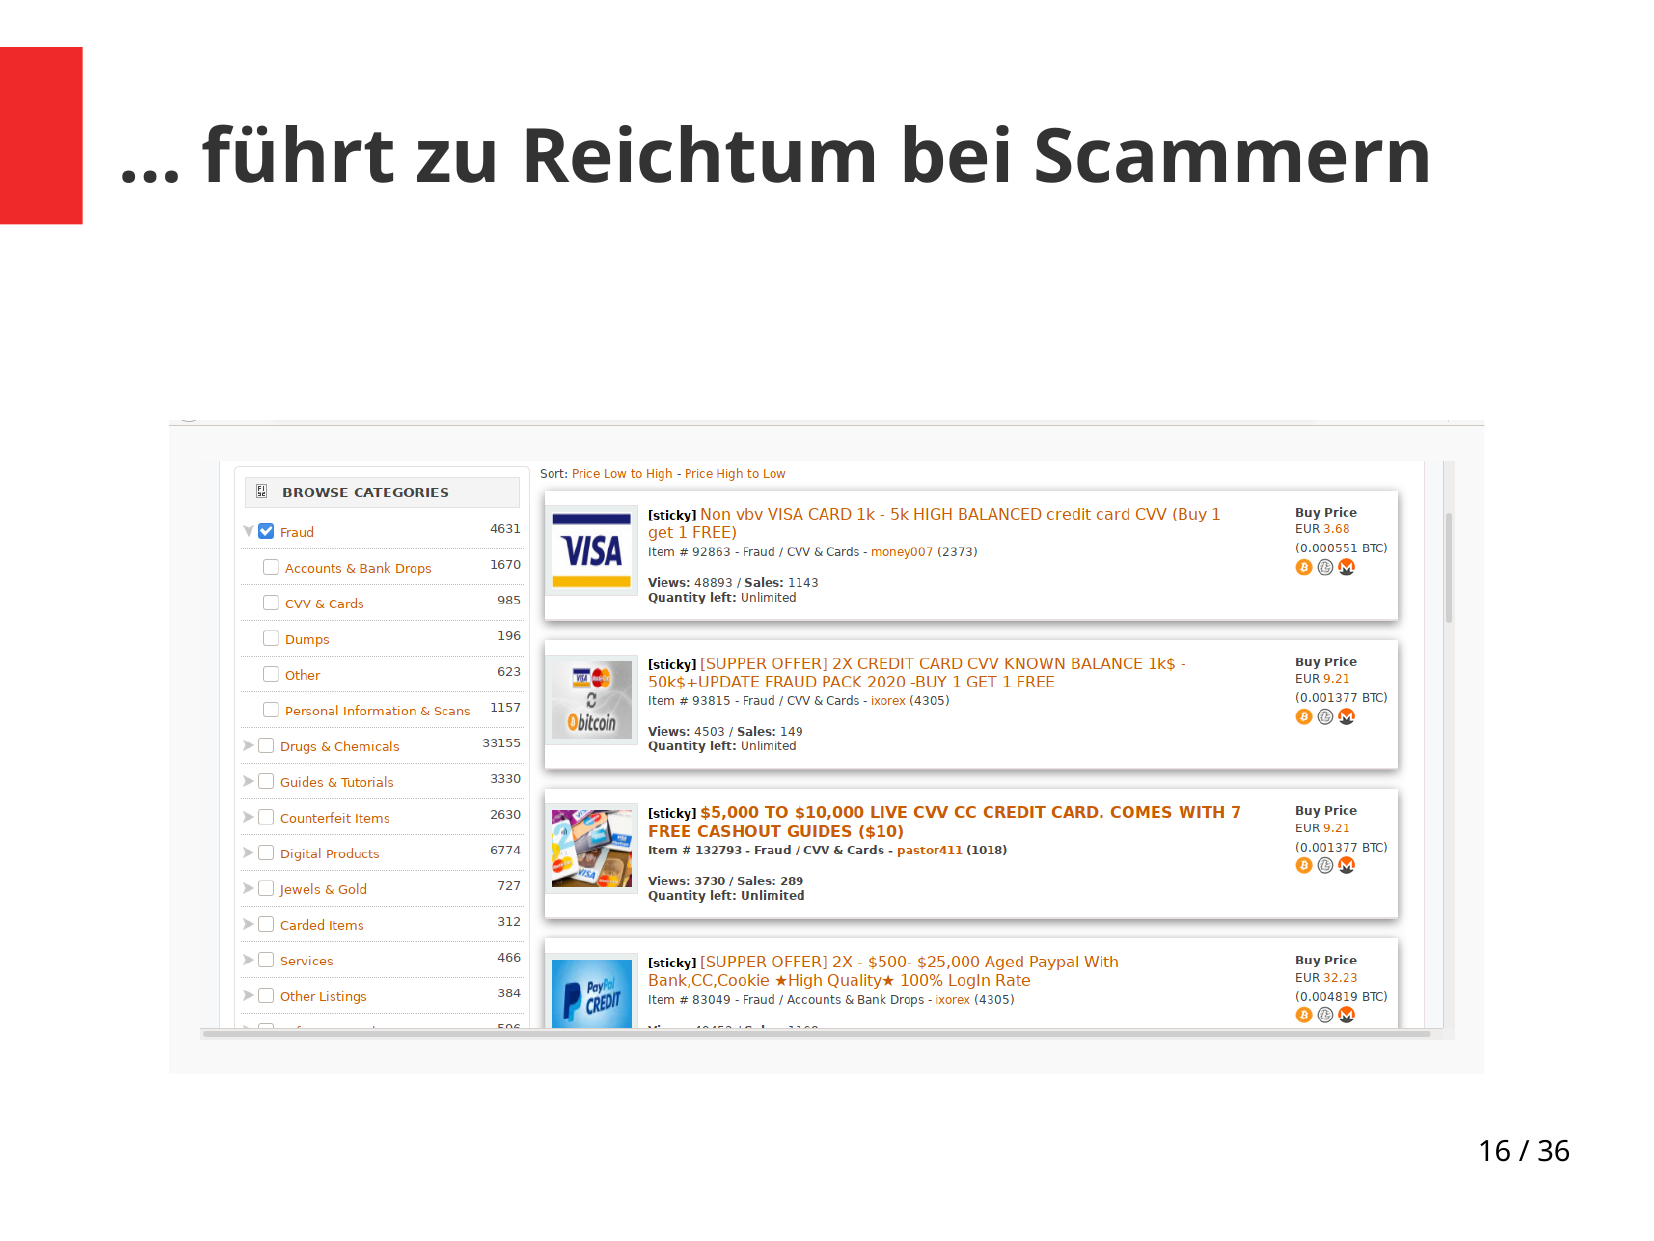

# … führt zu Reichtum bei Scammern
16